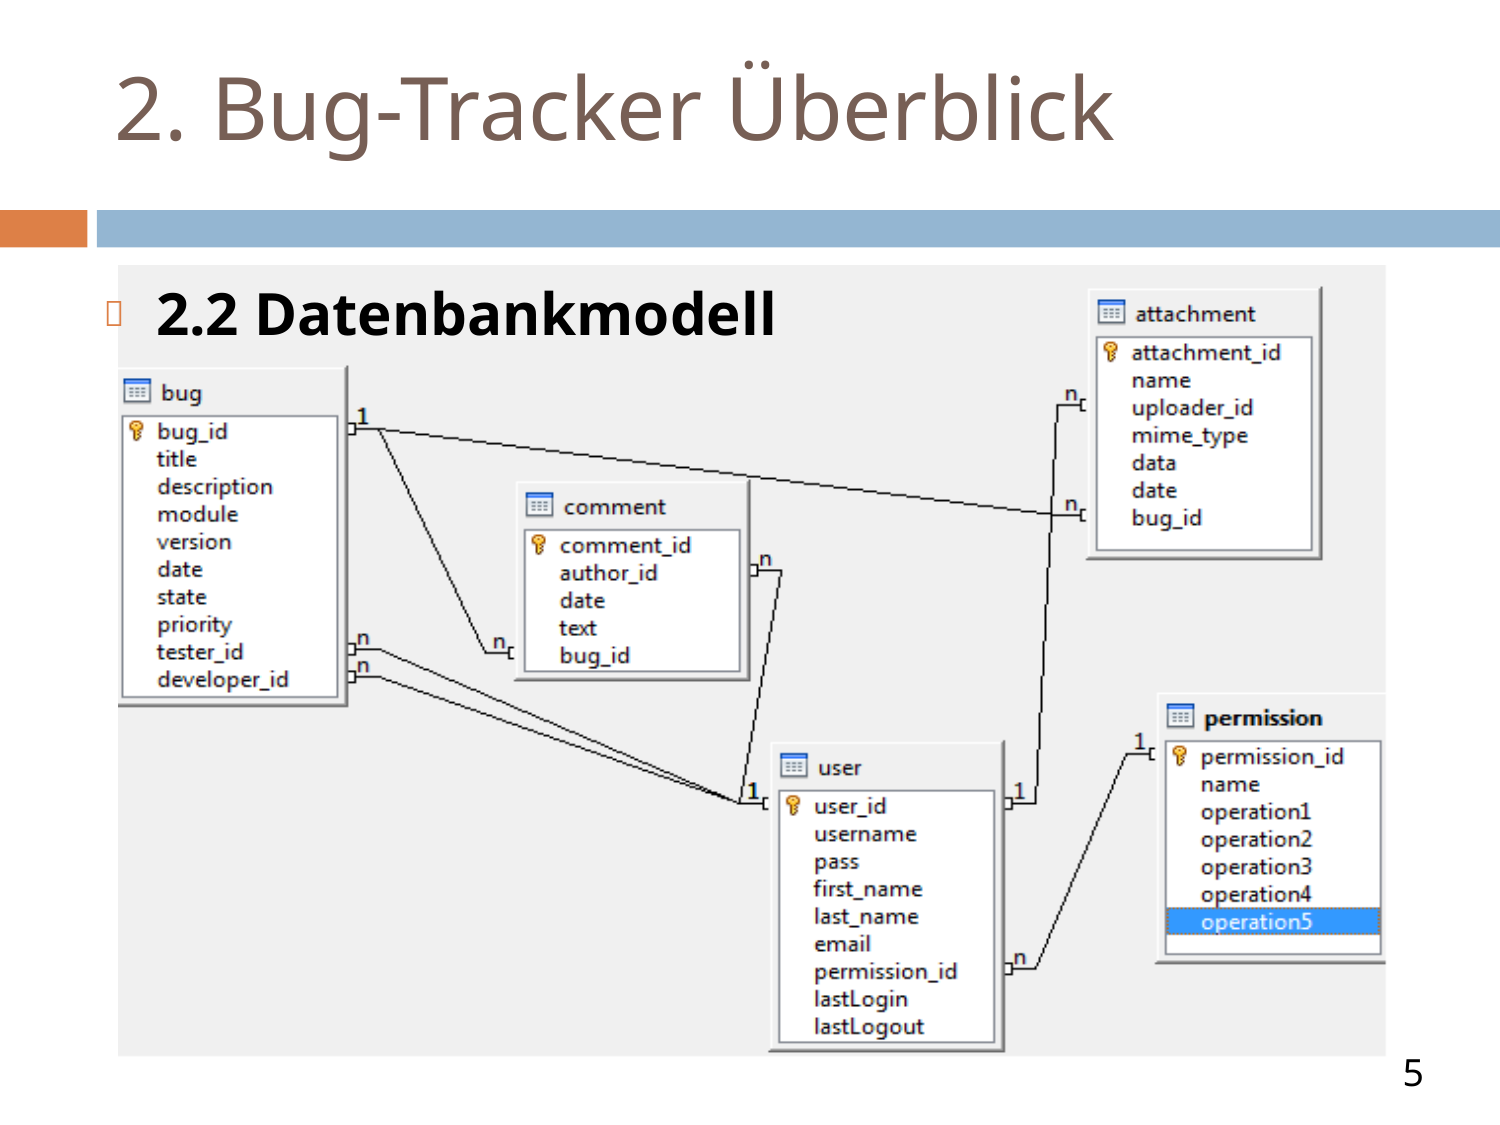

# 2. Bug-Tracker Überblick
2.2 Datenbankmodell
5